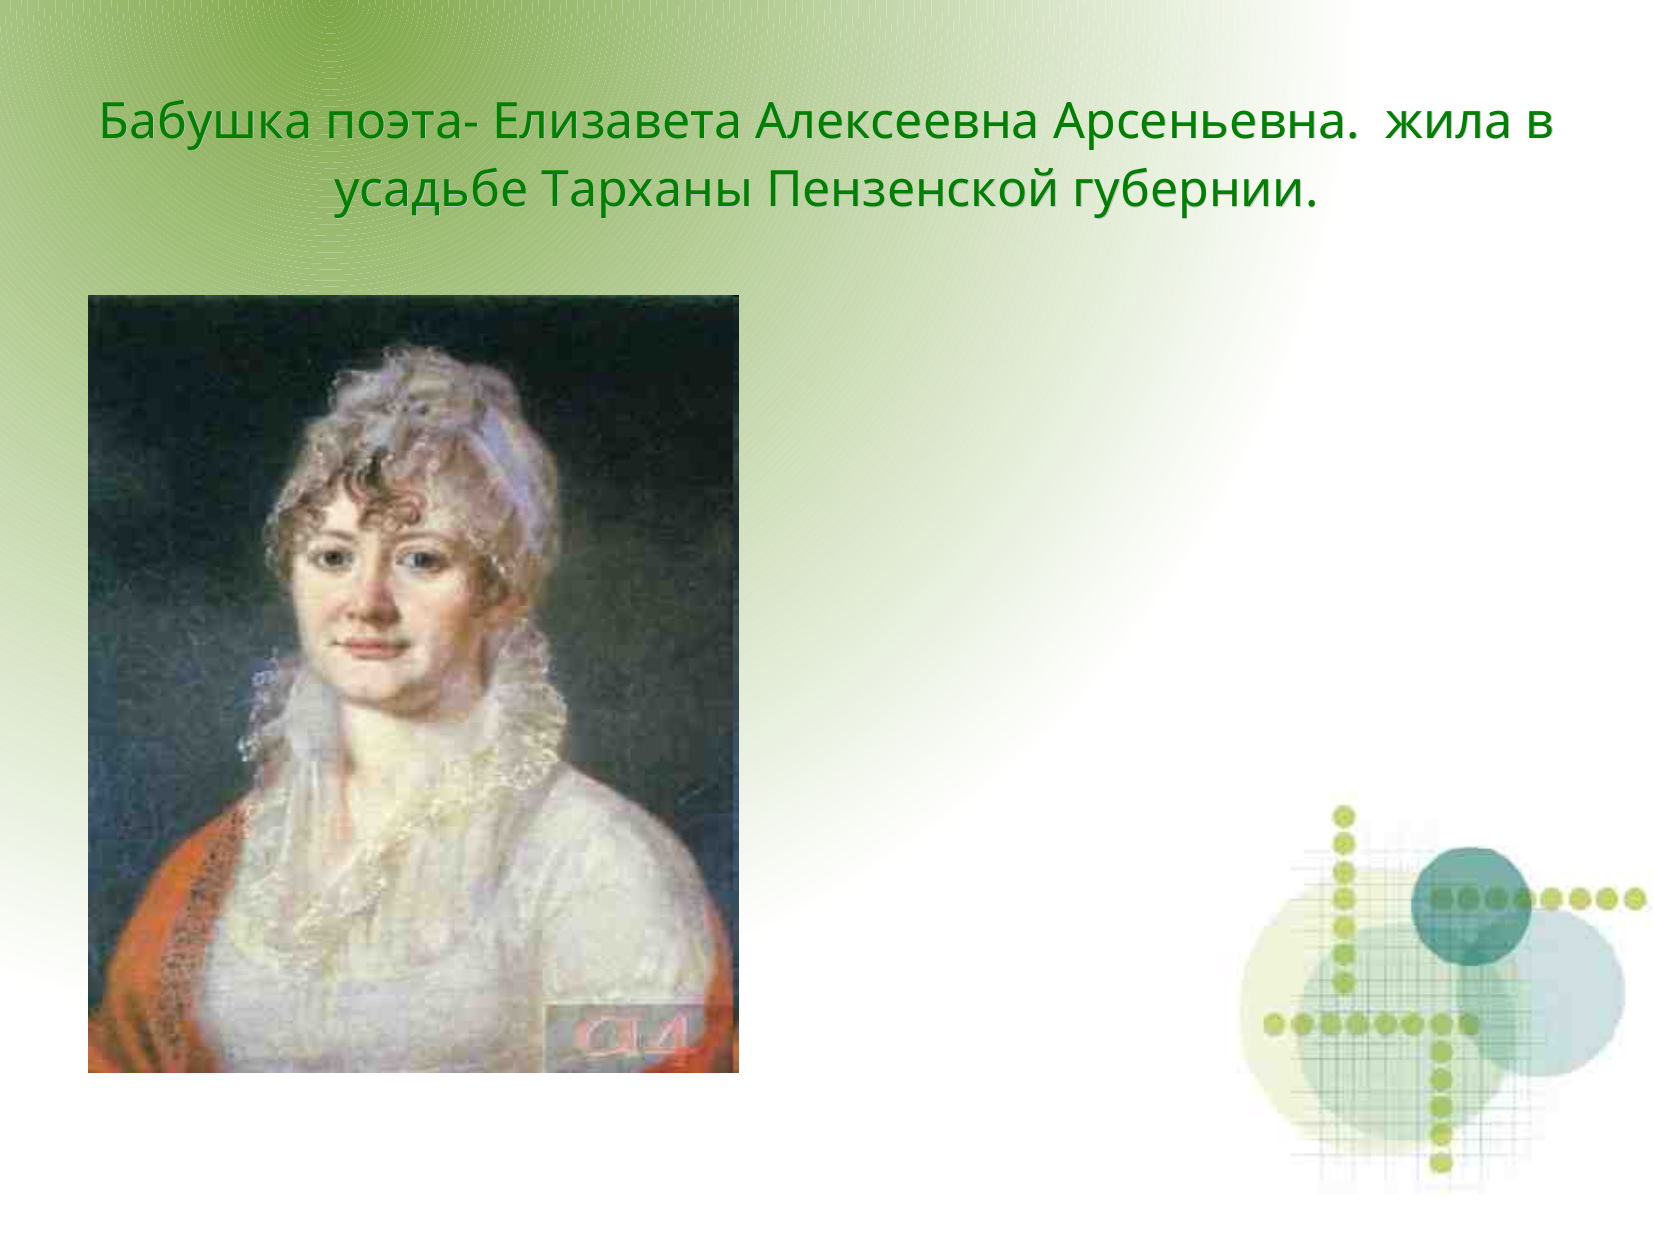

# Бабушка поэта- Елизавета Алексеевна Арсеньевна. жила в усадьбе Тарханы Пензенской губернии.